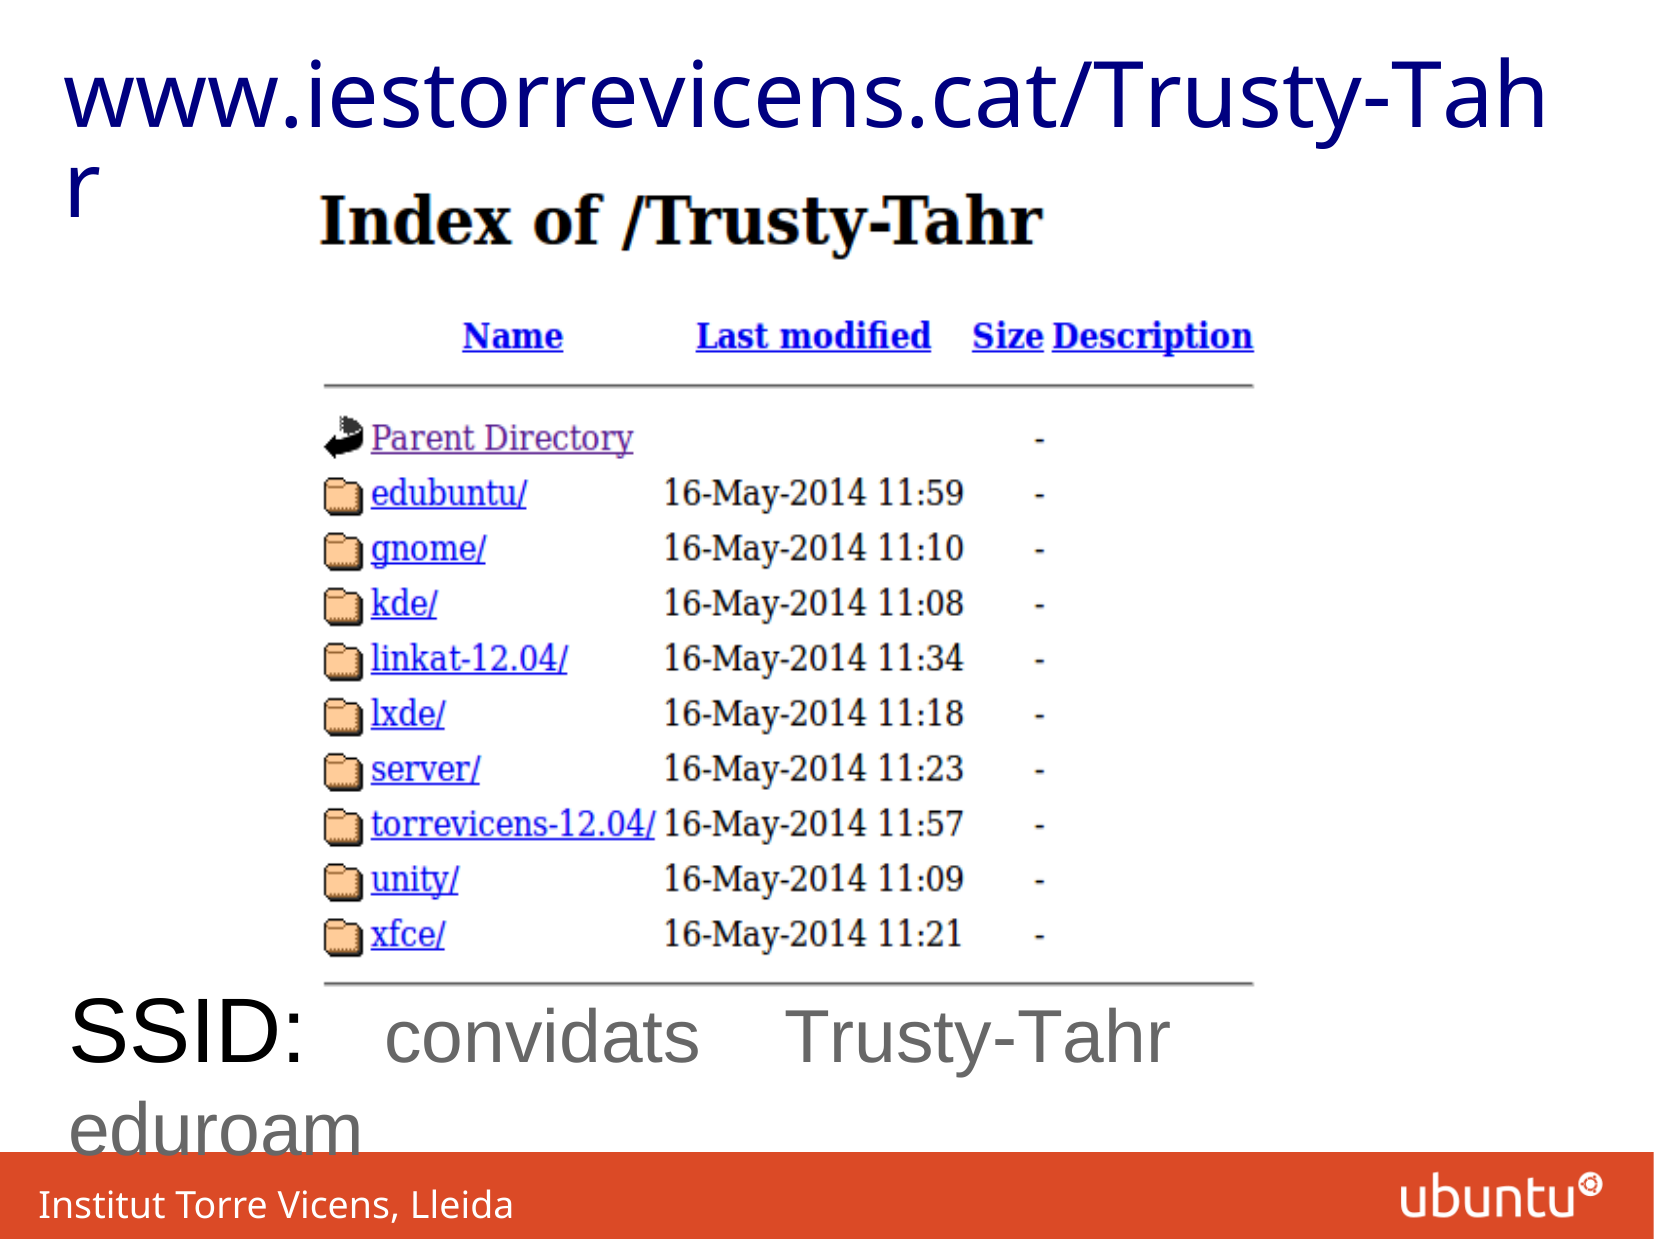

# www.iestorrevicens.cat/Trusty-Tahr
SSID: convidats Trusty-Tahr eduroam
Institut Torre Vicens, Lleida 17/05/2014